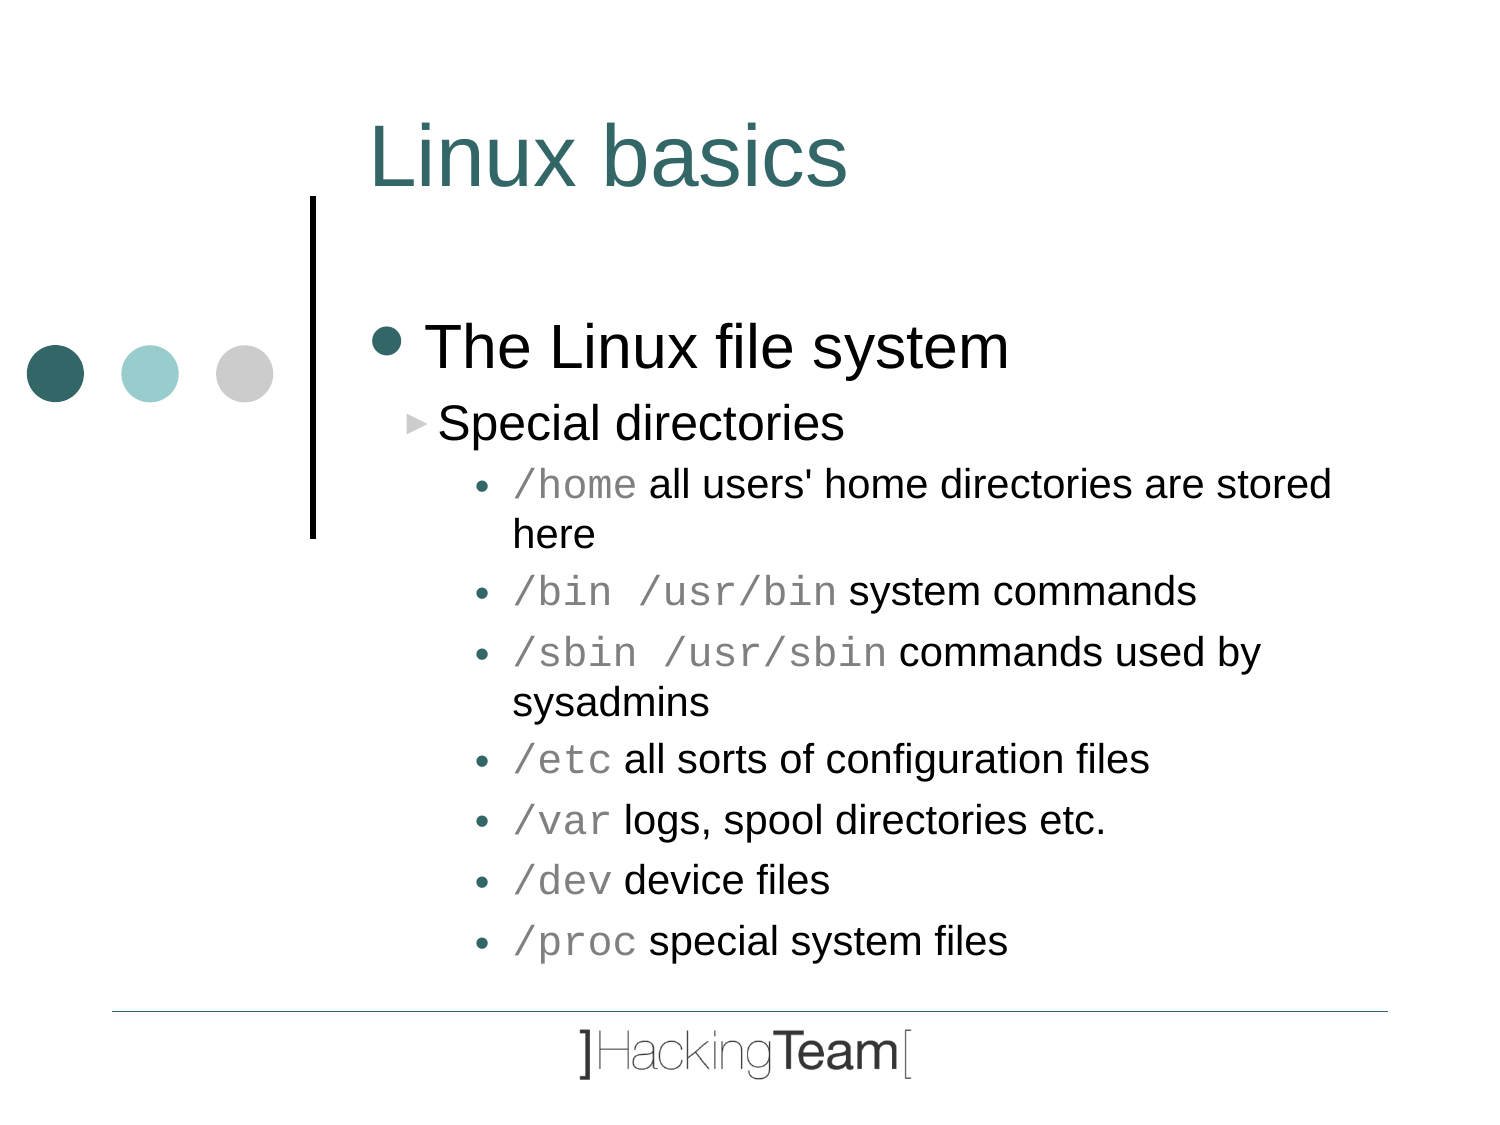

# Linux basics
The Linux file system
Special directories
/home all users' home directories are stored here
/bin /usr/bin system commands
/sbin /usr/sbin commands used by sysadmins
/etc all sorts of configuration files
/var logs, spool directories etc.
/dev device files
/proc special system files